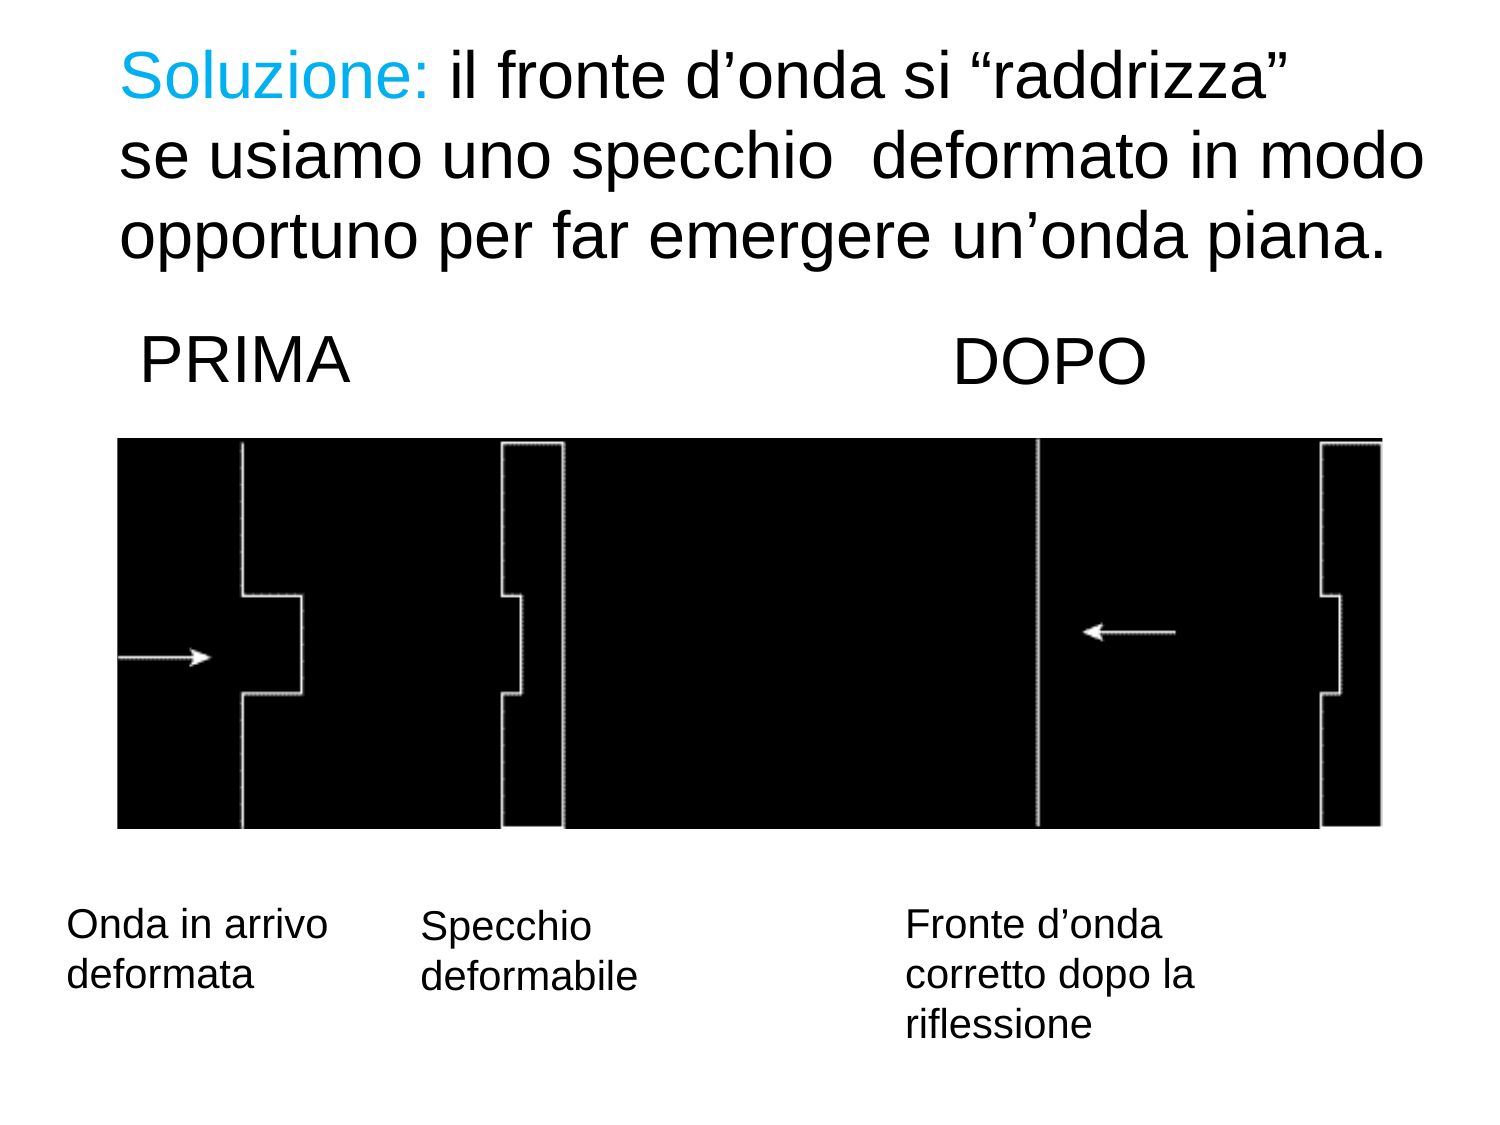

Soluzione: il fronte d’onda si “raddrizza”
se usiamo uno specchio deformato in modo
opportuno per far emergere un’onda piana.
PRIMA
DOPO
Fronte d’onda corretto dopo la riflessione
Onda in arrivo deformata
Specchio deformabile